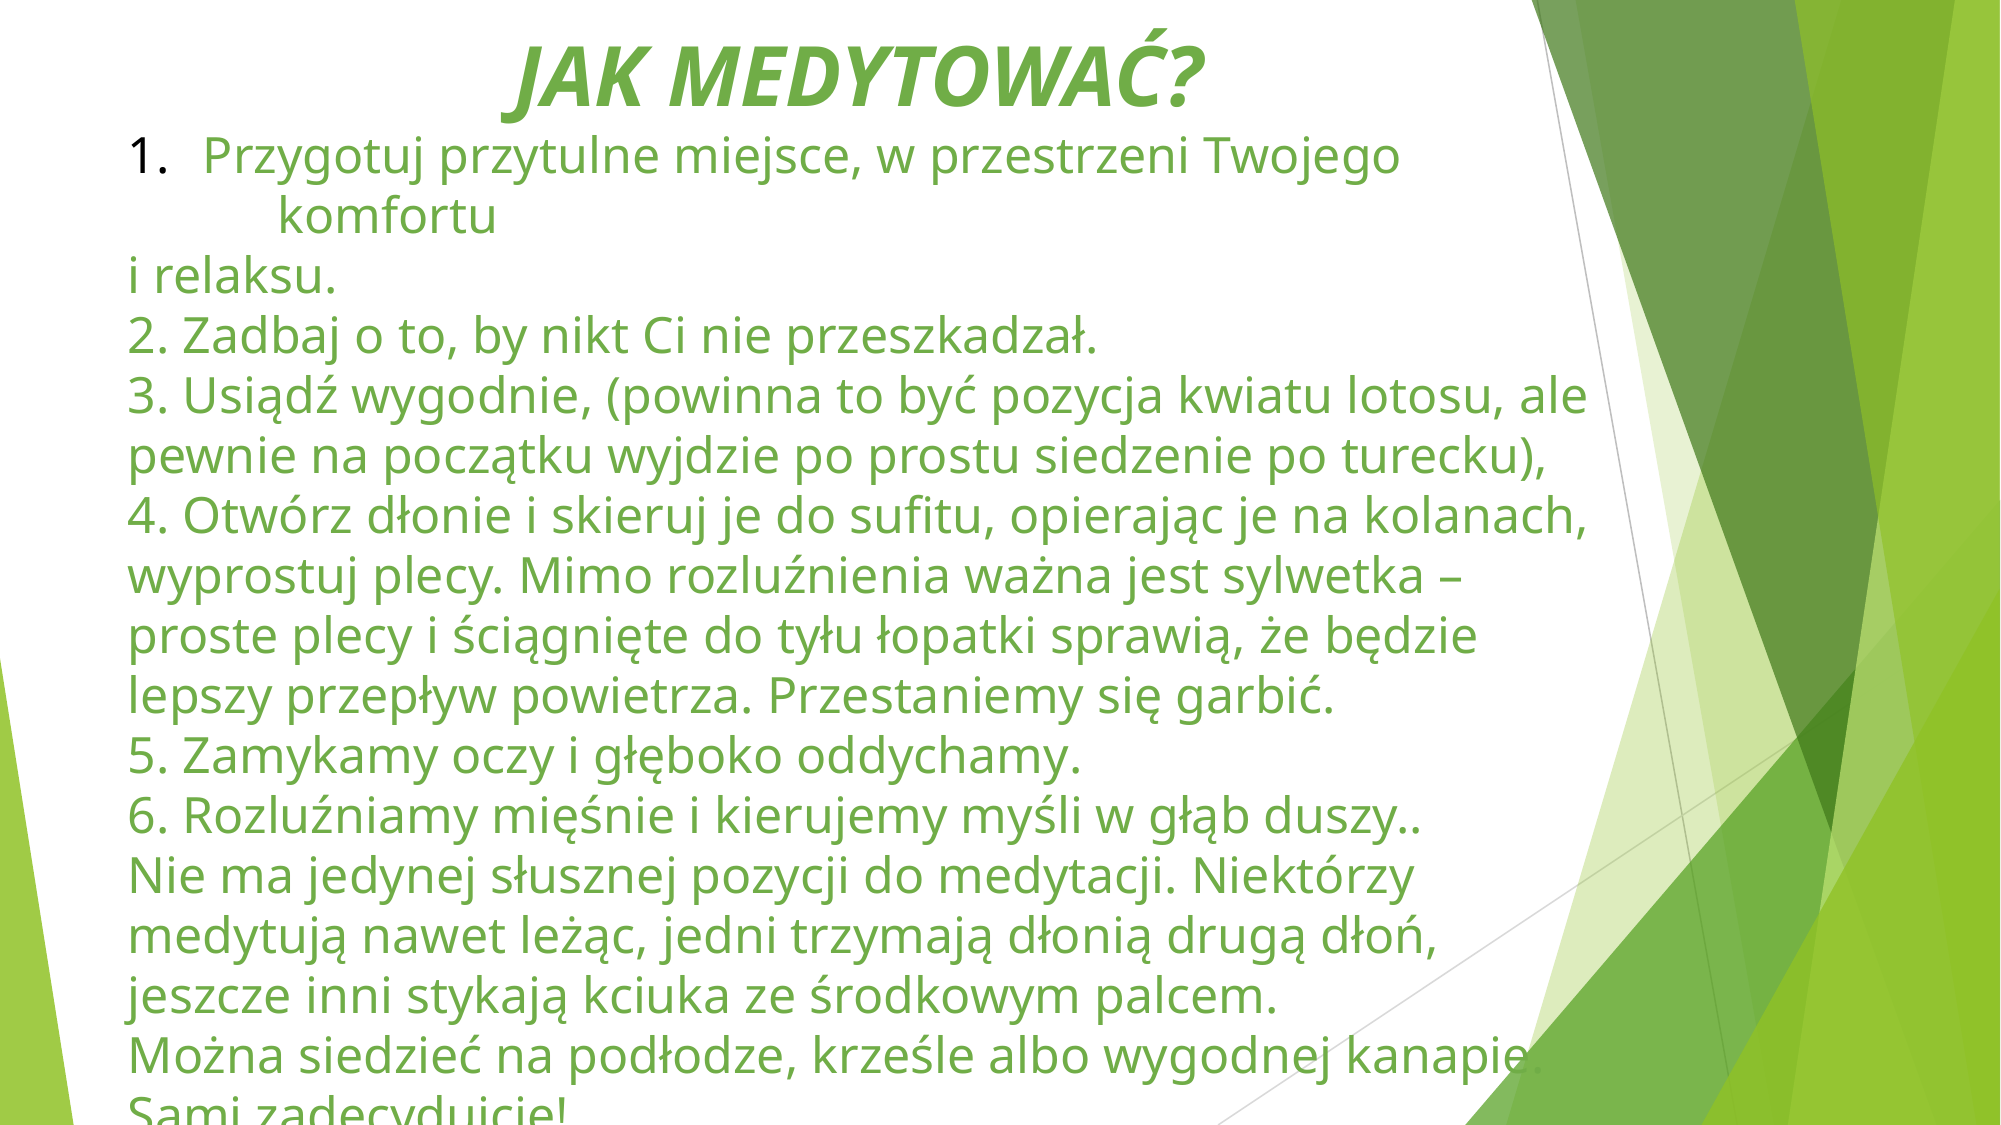

JAK MEDYTOWAĆ?
Przygotuj przytulne miejsce, w przestrzeni Twojego komfortu
i relaksu.
2. Zadbaj o to, by nikt Ci nie przeszkadzał.
3. Usiądź wygodnie, (powinna to być pozycja kwiatu lotosu, ale pewnie na początku wyjdzie po prostu siedzenie po turecku),
4. Otwórz dłonie i skieruj je do sufitu, opierając je na kolanach, wyprostuj plecy. Mimo rozluźnienia ważna jest sylwetka – proste plecy i ściągnięte do tyłu łopatki sprawią, że będzie lepszy przepływ powietrza. Przestaniemy się garbić.
5. Zamykamy oczy i głęboko oddychamy.
6. Rozluźniamy mięśnie i kierujemy myśli w głąb duszy..
Nie ma jedynej słusznej pozycji do medytacji. Niektórzy medytują nawet leżąc, jedni trzymają dłonią drugą dłoń, jeszcze inni stykają kciuka ze środkowym palcem.
Można siedzieć na podłodze, krześle albo wygodnej kanapie.
Sami zadecydujcie!